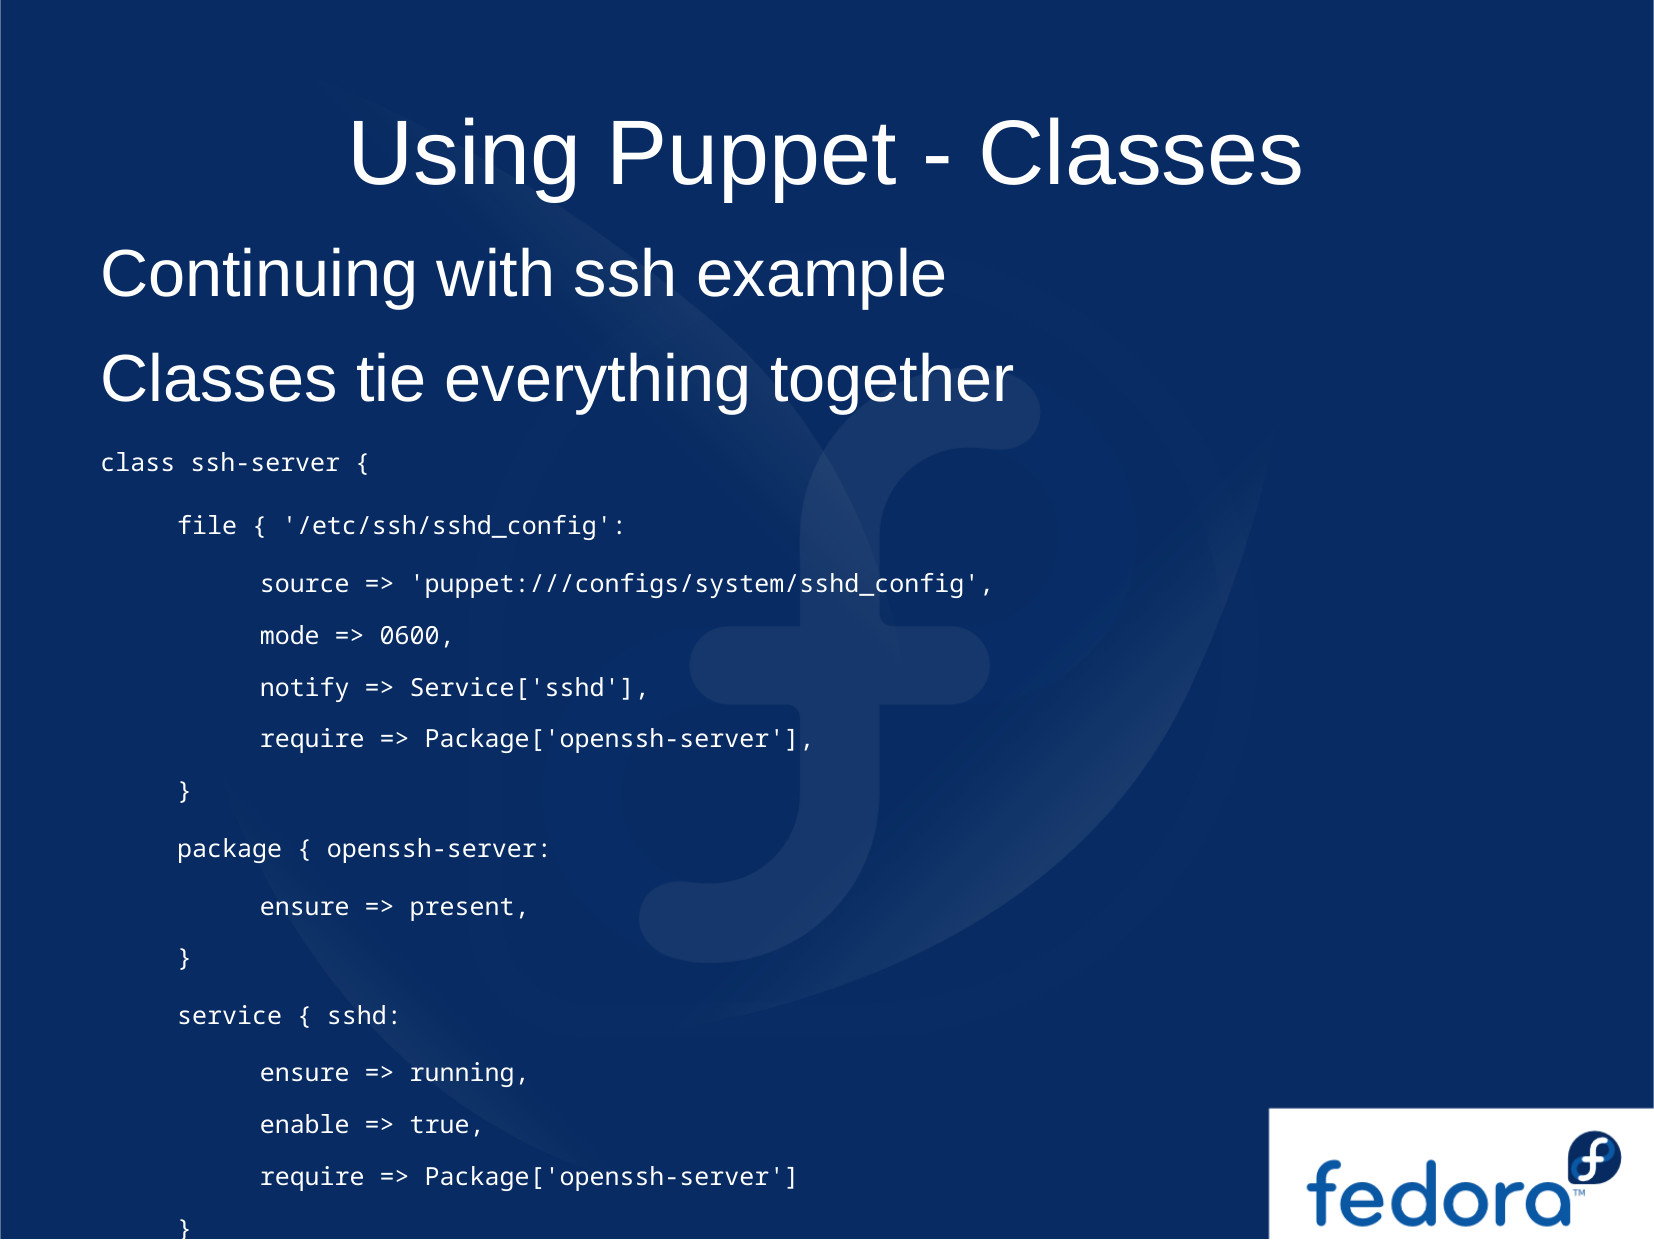

# Using Puppet - Classes
Continuing with ssh example
Classes tie everything together
class ssh-server {
file { '/etc/ssh/sshd_config':
source => 'puppet:///configs/system/sshd_config',
mode => 0600,
notify => Service['sshd'],
require => Package['openssh-server'],
}
package { openssh-server:
ensure => present,
}
service { sshd:
ensure => running,
enable => true,
require => Package['openssh-server']
}
}